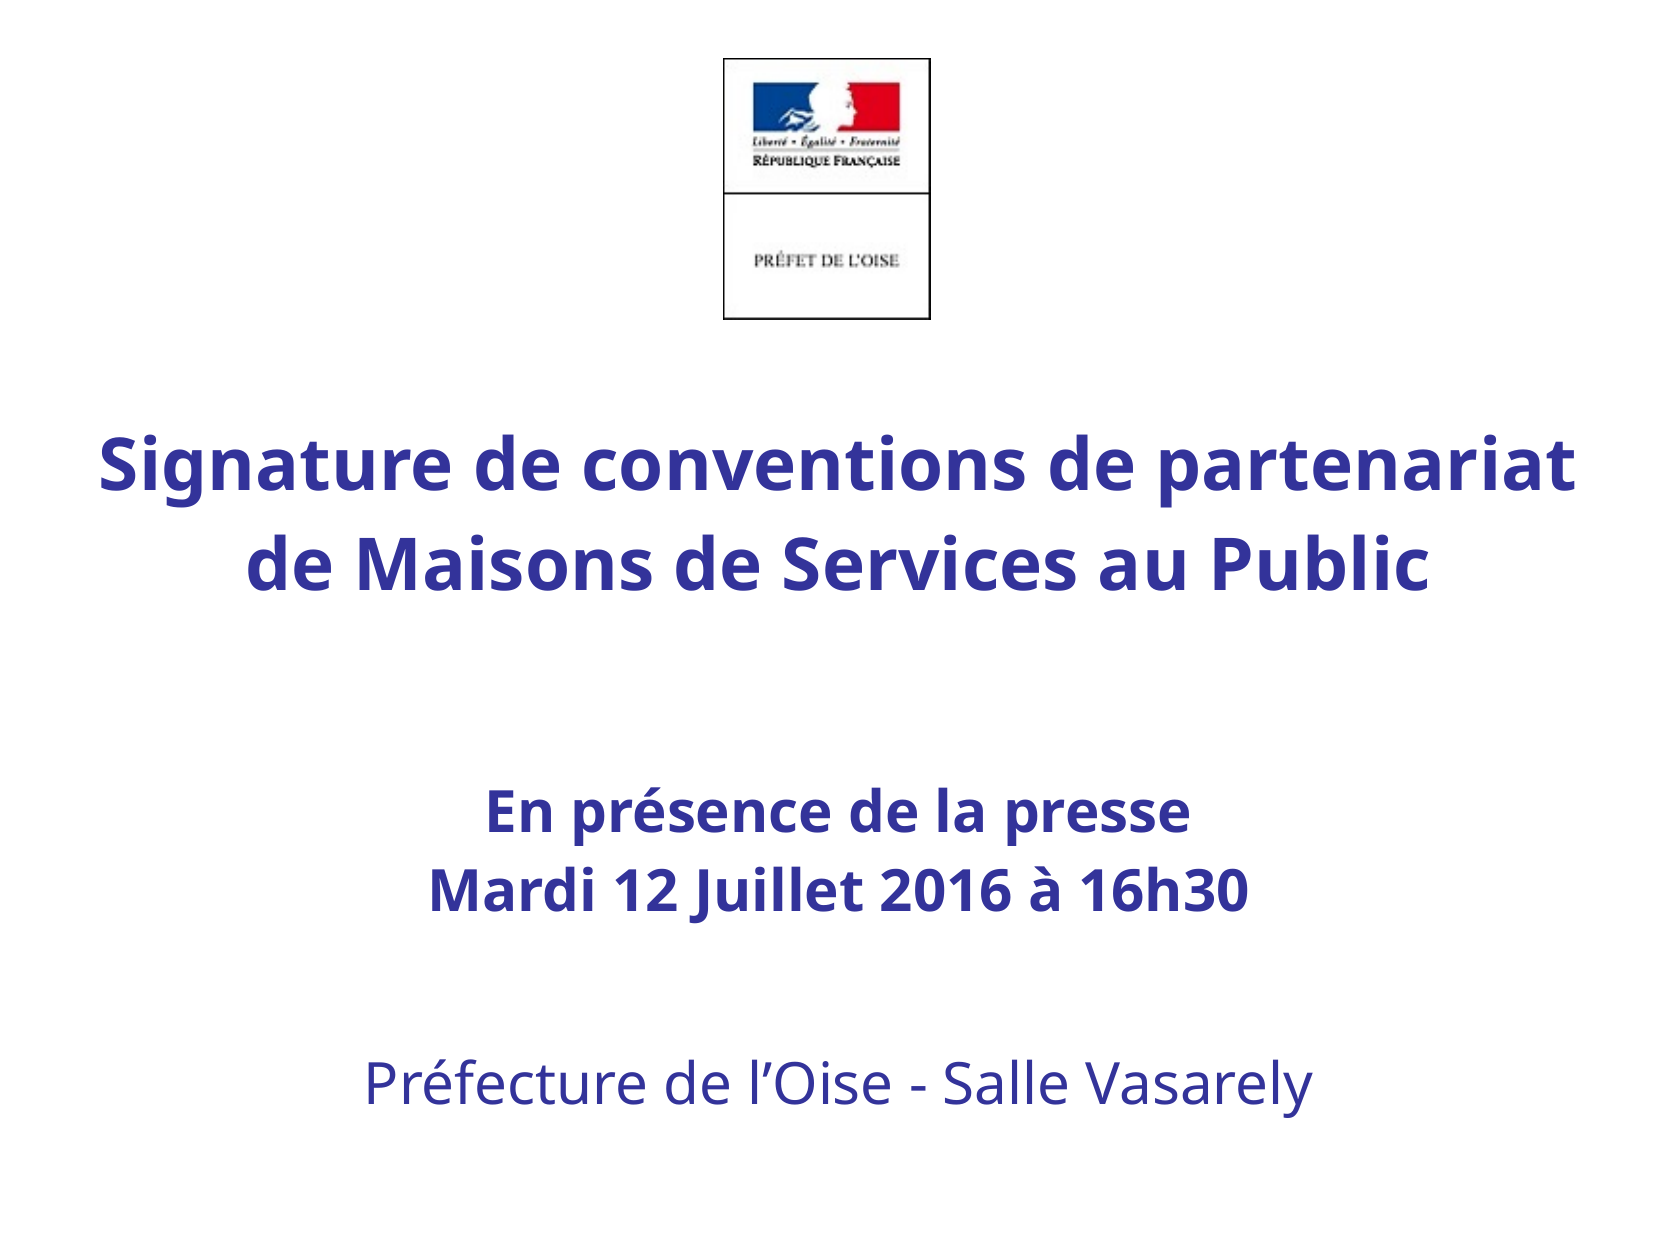

# Signature de conventions de partenariat
de Maisons de Services au Public
En présence de la presse
Mardi 12 Juillet 2016 à 16h30
Préfecture de l’Oise - Salle Vasarely